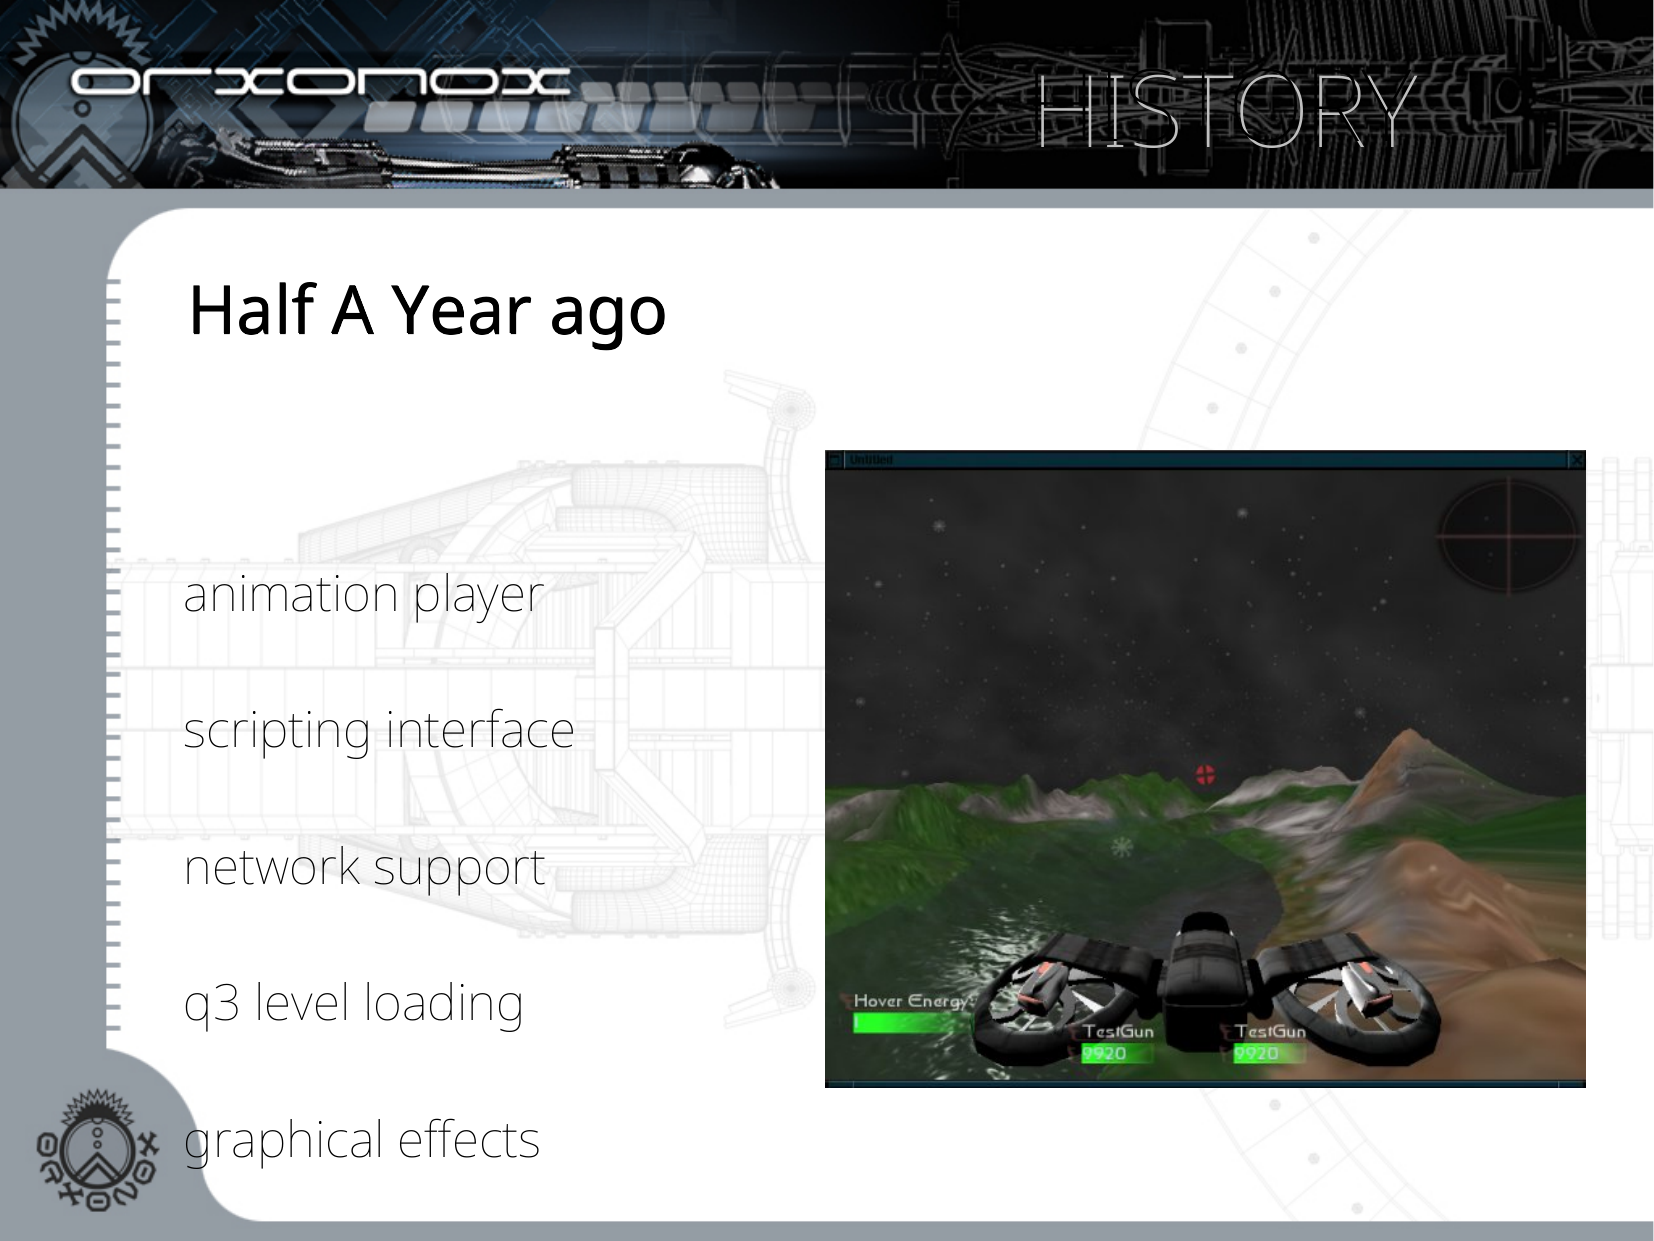

HISTORY
Half A Year ago
animation player
scripting interface
network support
q3 level loading
graphical effects